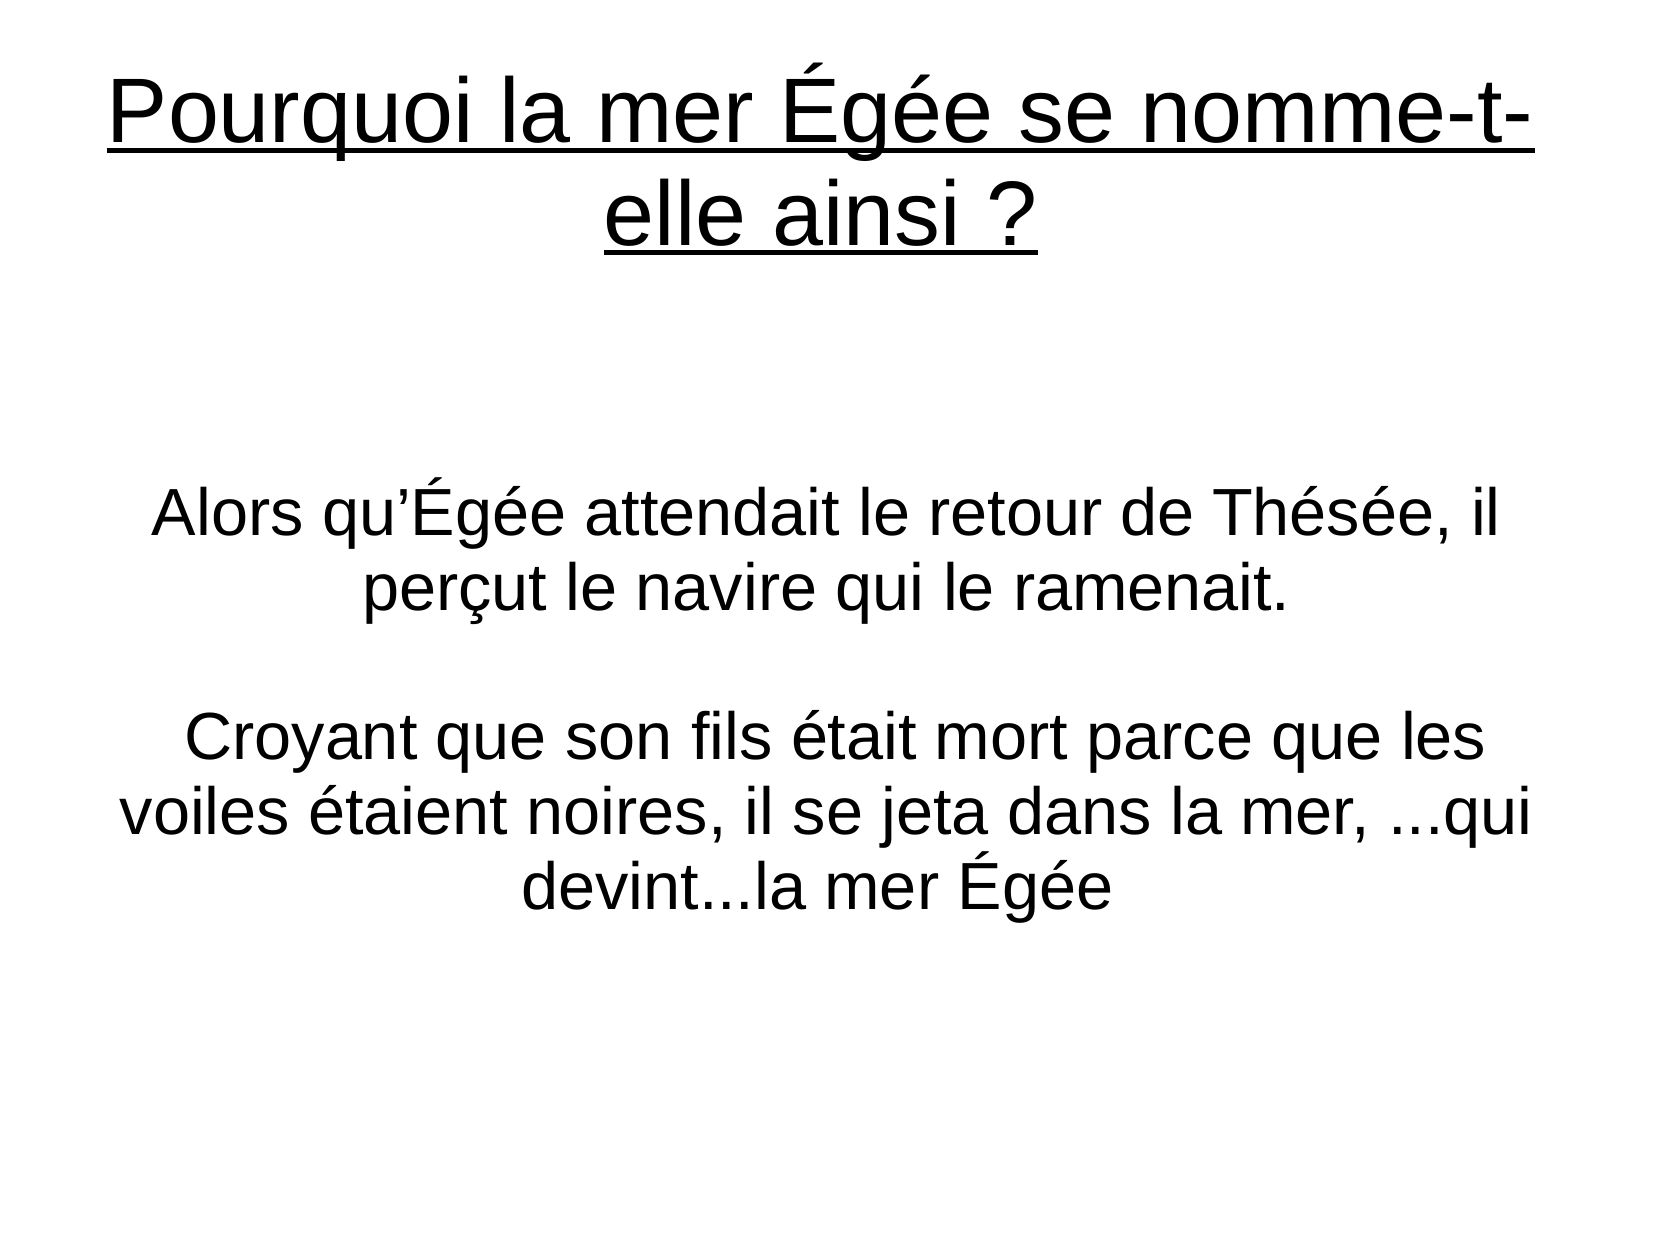

# Pourquoi la mer Égée se nomme-t-elle ainsi ?
Alors qu’Égée attendait le retour de Thésée, il perçut le navire qui le ramenait.
 Croyant que son fils était mort parce que les voiles étaient noires, il se jeta dans la mer, ...qui devint...la mer Égée